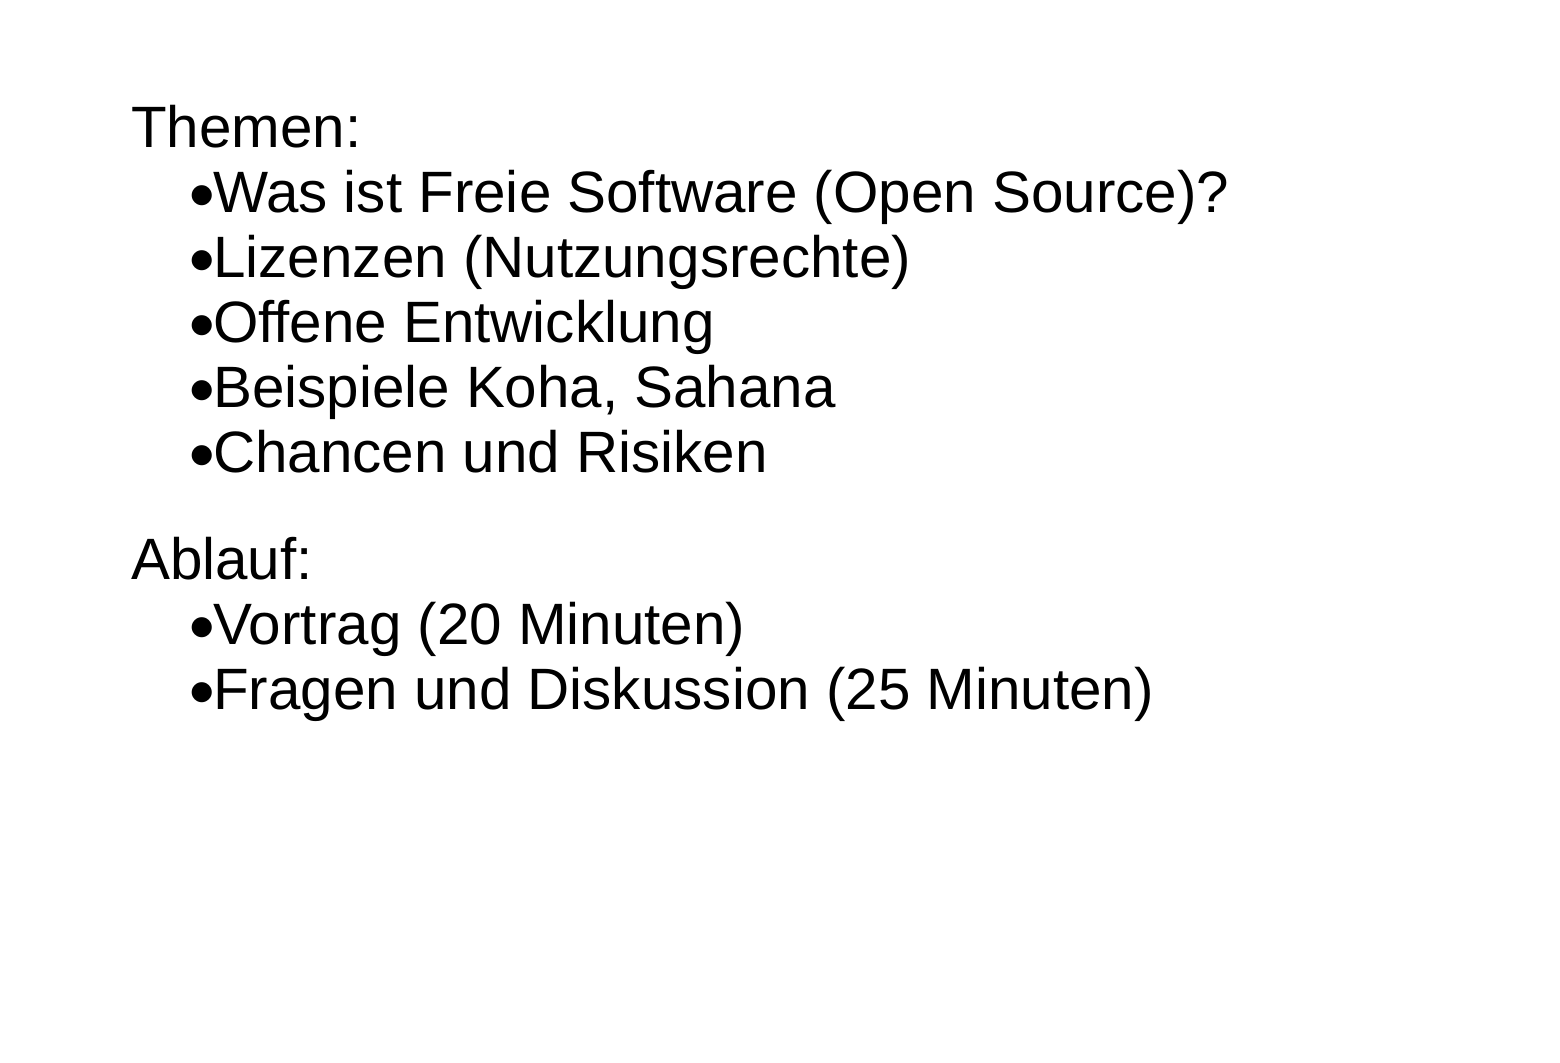

Themen:
Was ist Freie Software (Open Source)?
Lizenzen (Nutzungsrechte)
Offene Entwicklung
Beispiele Koha, Sahana
Chancen und Risiken
Ablauf:
Vortrag (20 Minuten)
Fragen und Diskussion (25 Minuten)